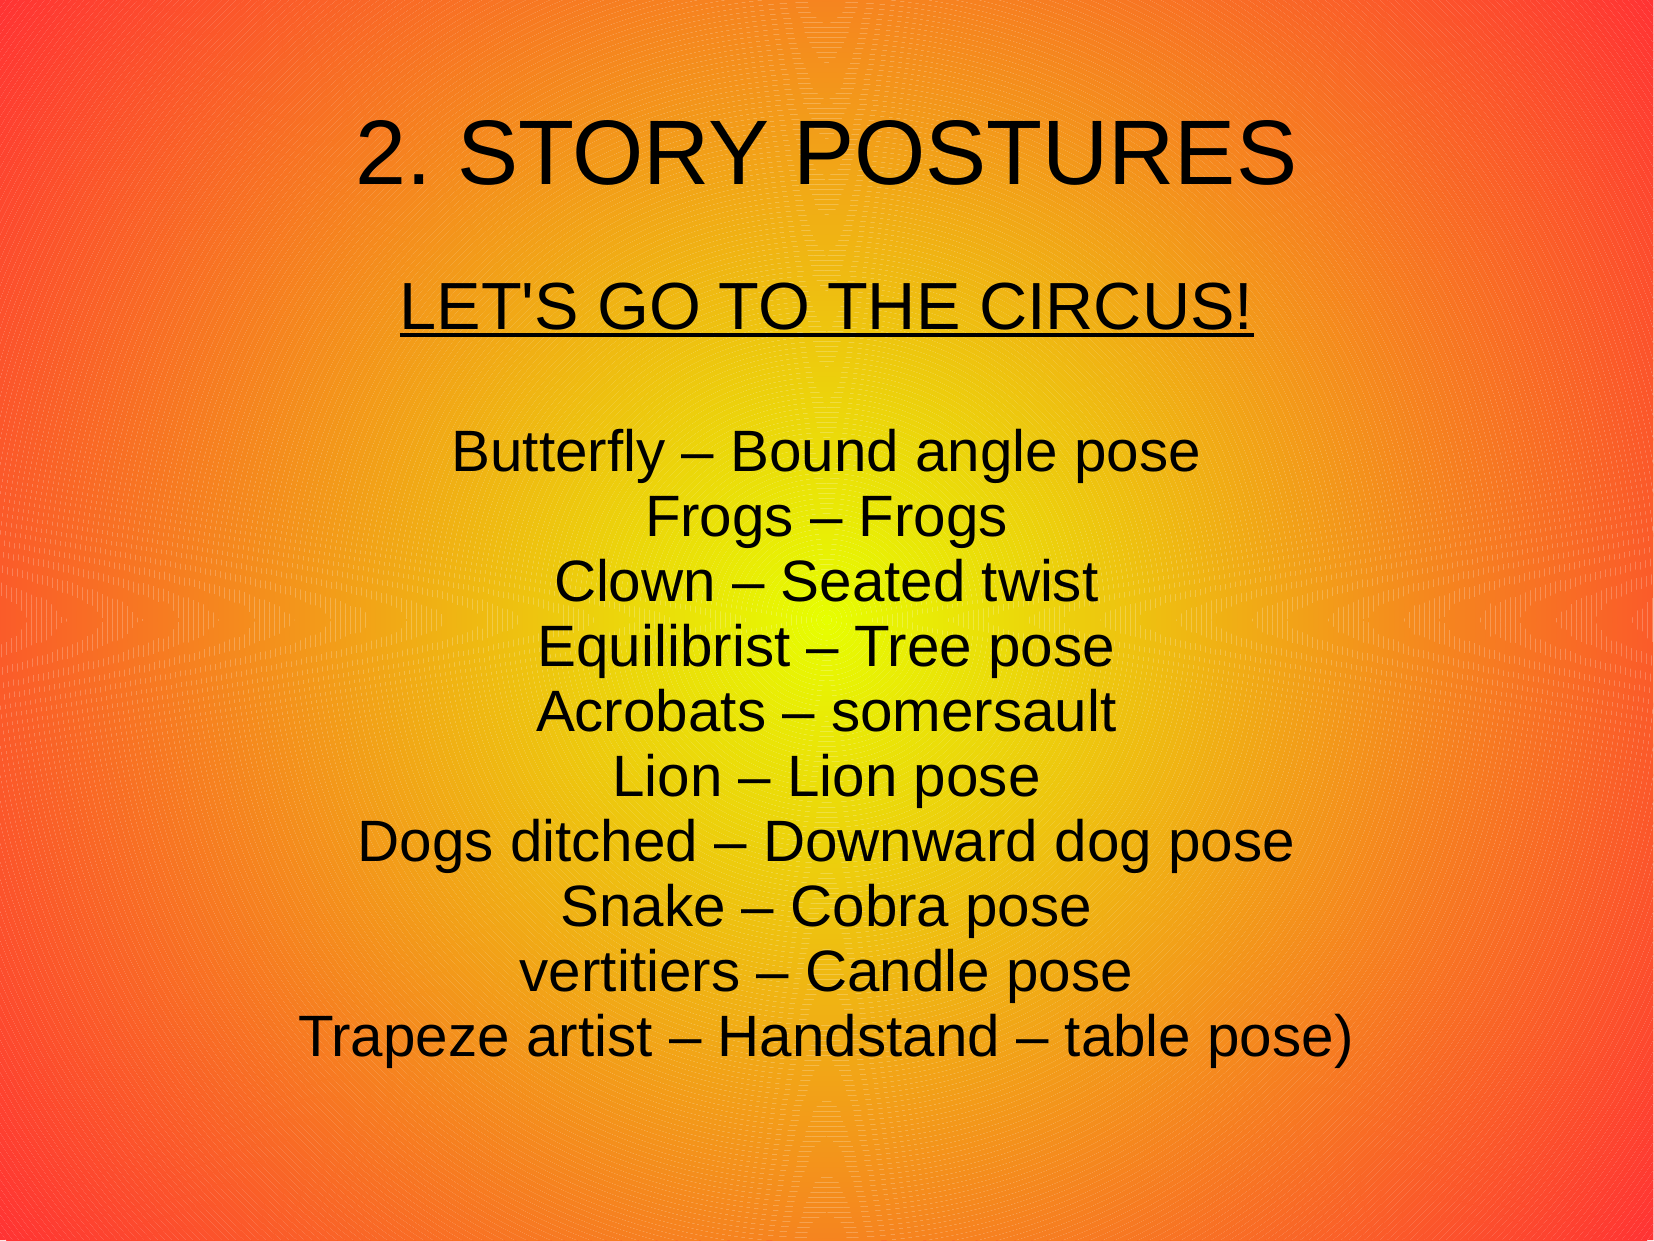

# 2. STORY POSTURES
LET'S GO TO THE CIRCUS!
Butterfly – Bound angle pose
Frogs – Frogs
Clown – Seated twist
Equilibrist – Tree pose
Acrobats – somersault
Lion – Lion pose
Dogs ditched – Downward dog pose
Snake – Cobra pose
vertitiers – Candle pose
Trapeze artist – Handstand – table pose)